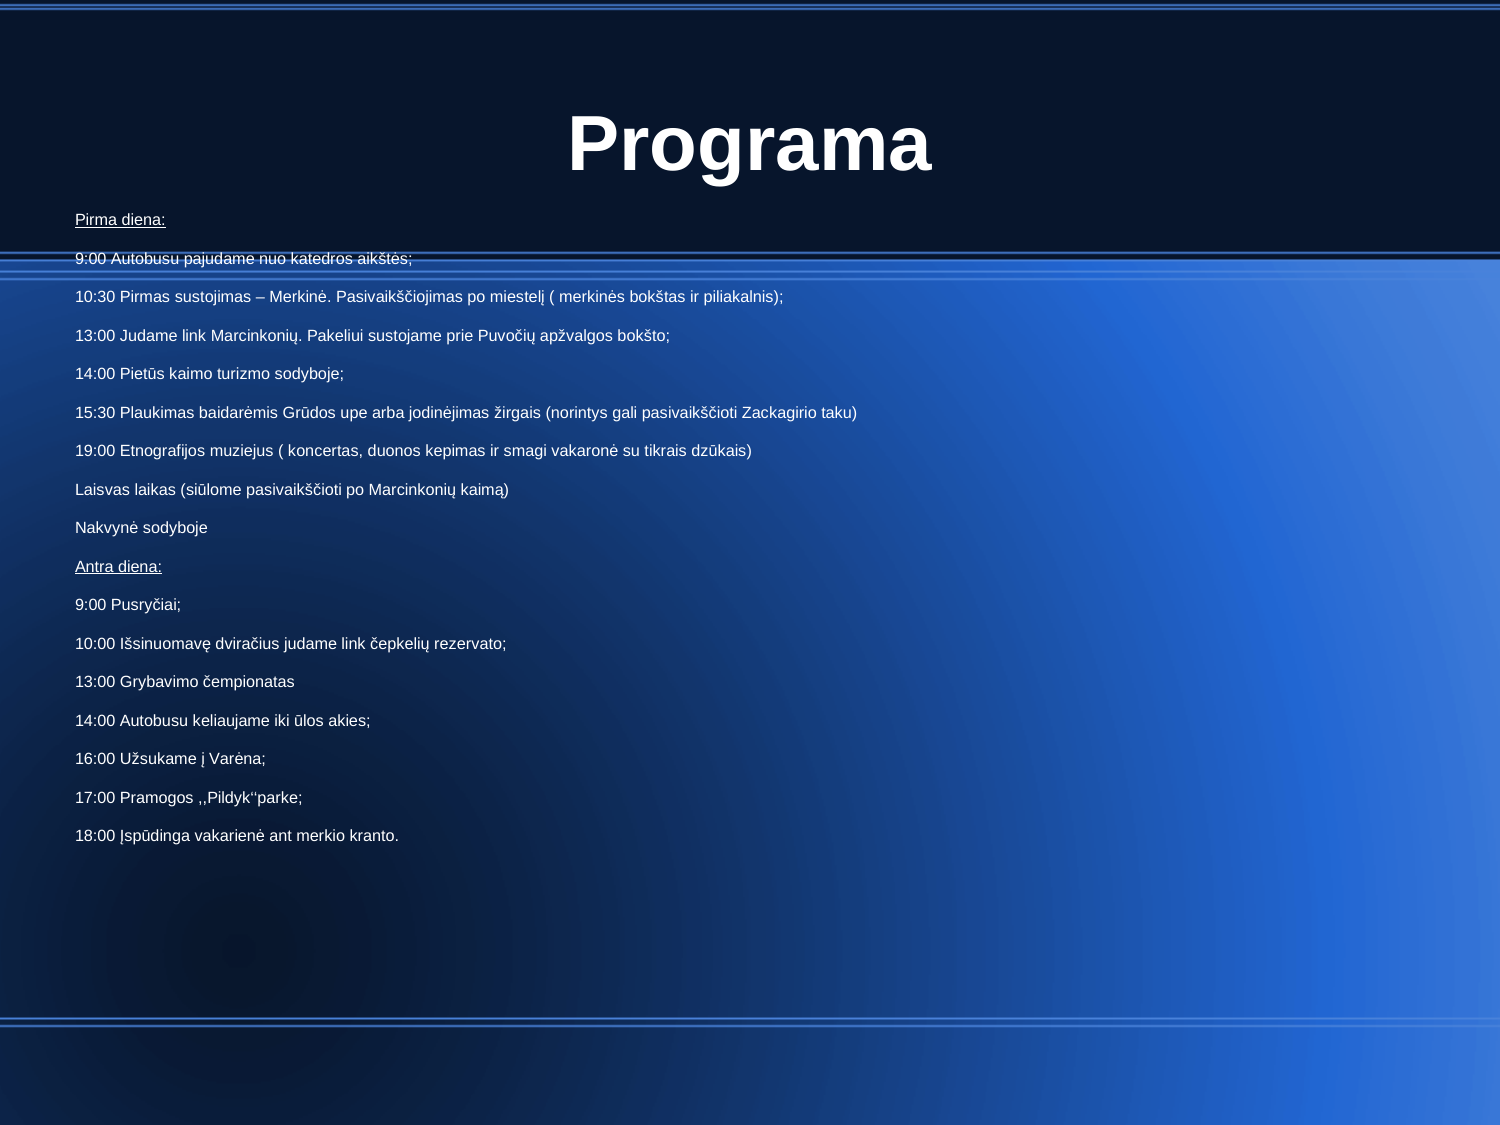

# Programa
Pirma diena:
9:00 Autobusu pajudame nuo katedros aikštės;
10:30 Pirmas sustojimas – Merkinė. Pasivaikščiojimas po miestelį ( merkinės bokštas ir piliakalnis);
13:00 Judame link Marcinkonių. Pakeliui sustojame prie Puvočių apžvalgos bokšto;
14:00 Pietūs kaimo turizmo sodyboje;
15:30 Plaukimas baidarėmis Grūdos upe arba jodinėjimas žirgais (norintys gali pasivaikščioti Zackagirio taku)
19:00 Etnografijos muziejus ( koncertas, duonos kepimas ir smagi vakaronė su tikrais dzūkais)
Laisvas laikas (siūlome pasivaikščioti po Marcinkonių kaimą)
Nakvynė sodyboje
Antra diena:
9:00 Pusryčiai;
10:00 Išsinuomavę dviračius judame link čepkelių rezervato;
13:00 Grybavimo čempionatas
14:00 Autobusu keliaujame iki ūlos akies;
16:00 Užsukame į Varėna;
17:00 Pramogos ,,Pildyk‘‘parke;
18:00 Įspūdinga vakarienė ant merkio kranto.